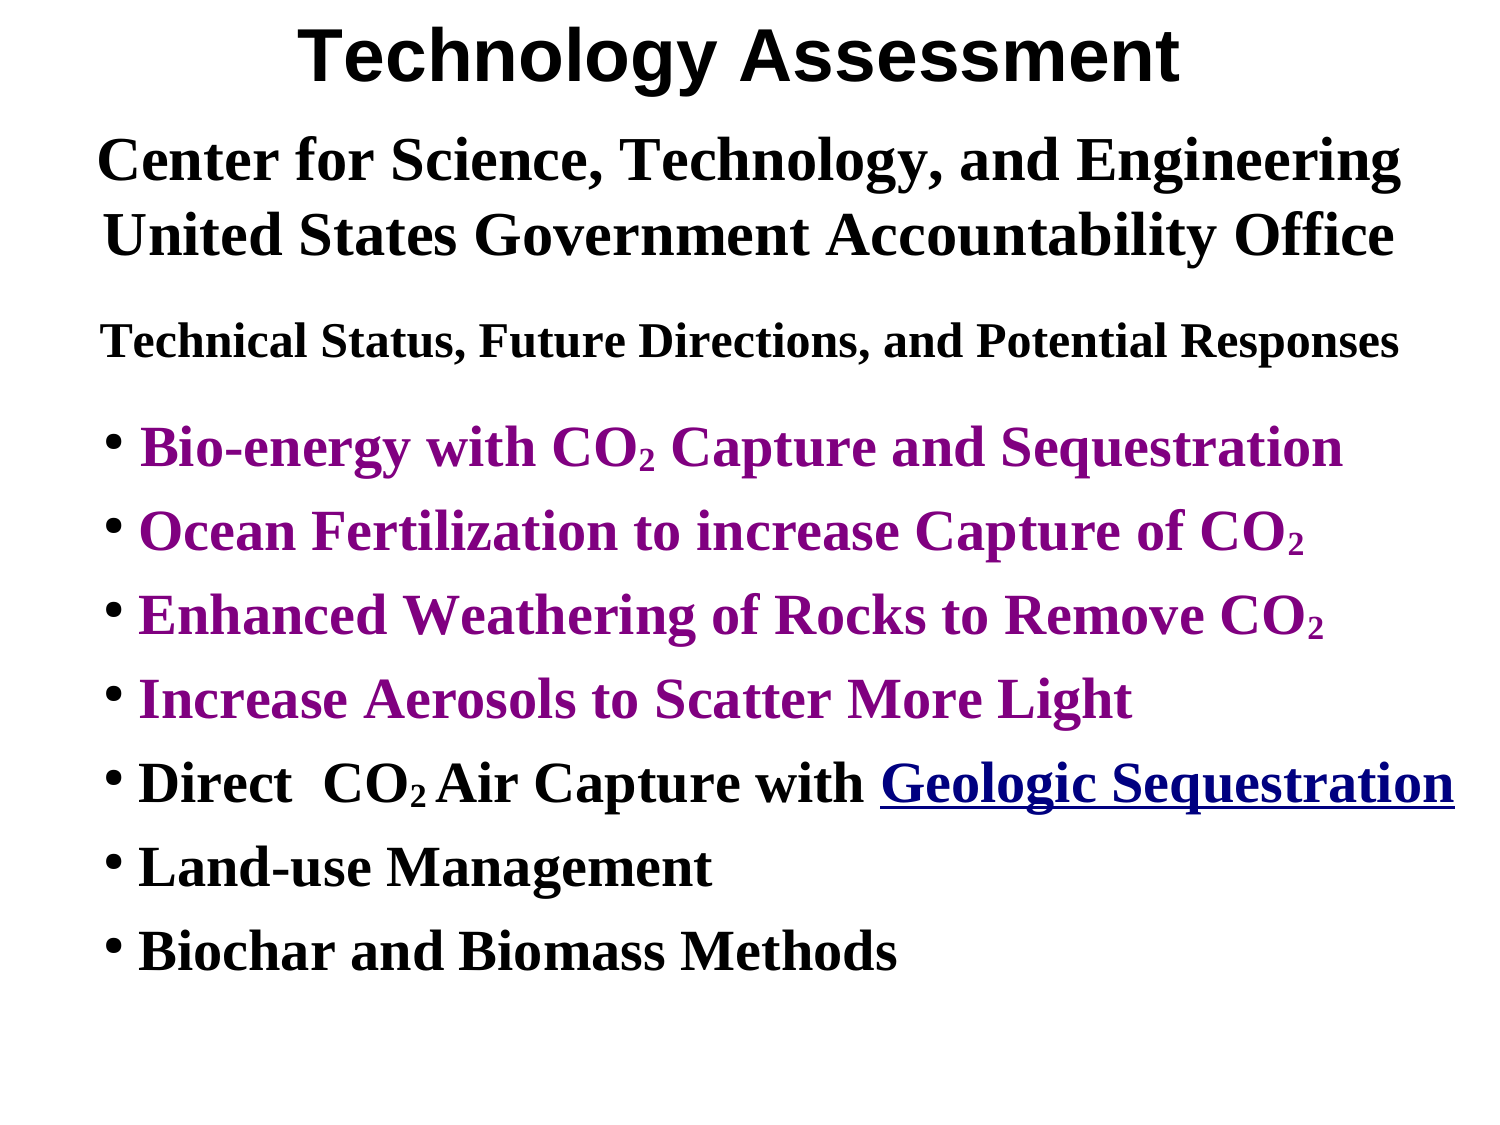

Technology Assessment
Center for Science, Technology, and Engineering
United States Government Accountability Office
Technical Status, Future Directions, and Potential Responses
 Bio-energy with CO2 Capture and Sequestration
 Ocean Fertilization to increase Capture of CO2
 Enhanced Weathering of Rocks to Remove CO2
 Increase Aerosols to Scatter More Light
 Direct CO2 Air Capture with Geologic Sequestration
 Land-use Management
 Biochar and Biomass Methods